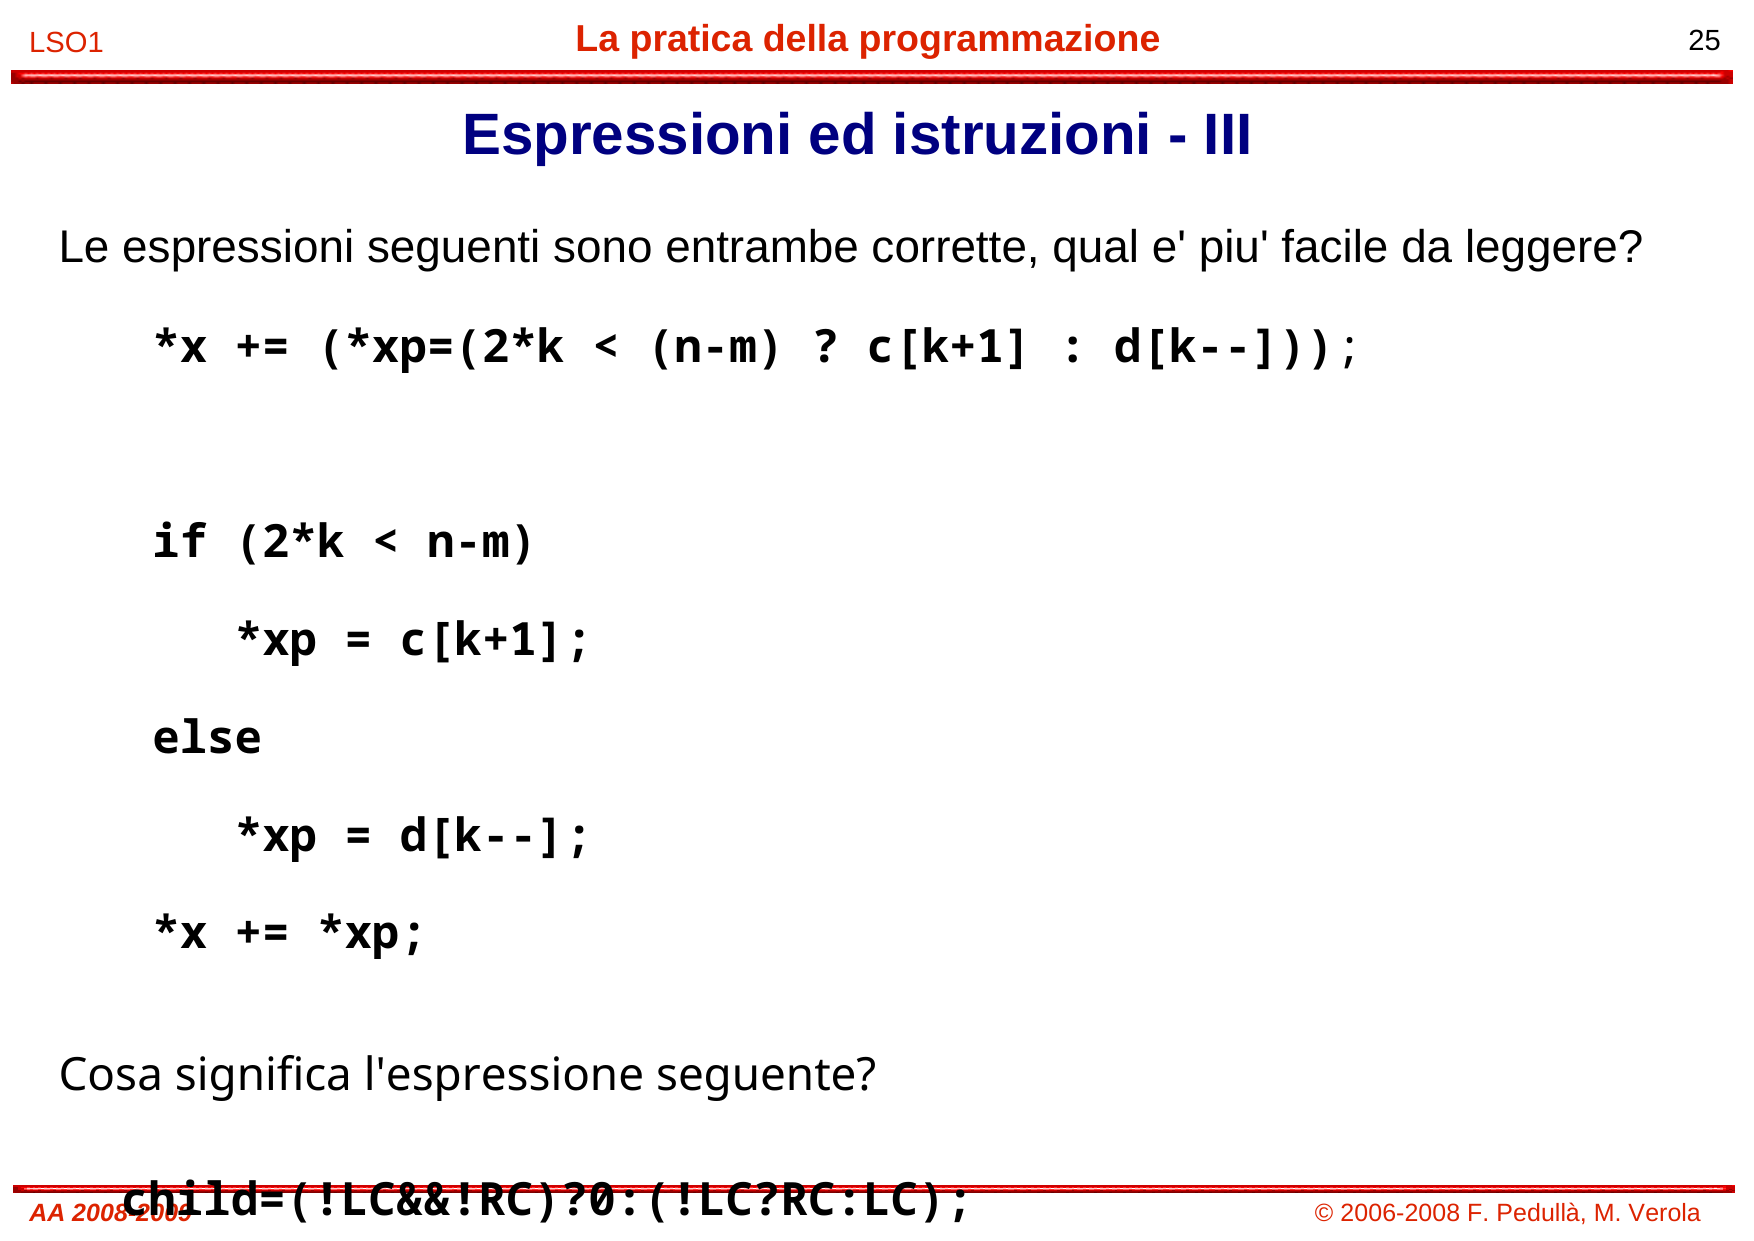

Espressioni ed istruzioni - III
# Le espressioni seguenti sono entrambe corrette, qual e' piu' facile da leggere?
*x += (*xp=(2*k < (n-m) ? c[k+1] : d[k--]));
if (2*k < n-m)
 *xp = c[k+1];
else
 *xp = d[k--];
*x += *xp;
Cosa significa l'espressione seguente?
child=(!LC&&!RC)?0:(!LC?RC:LC);